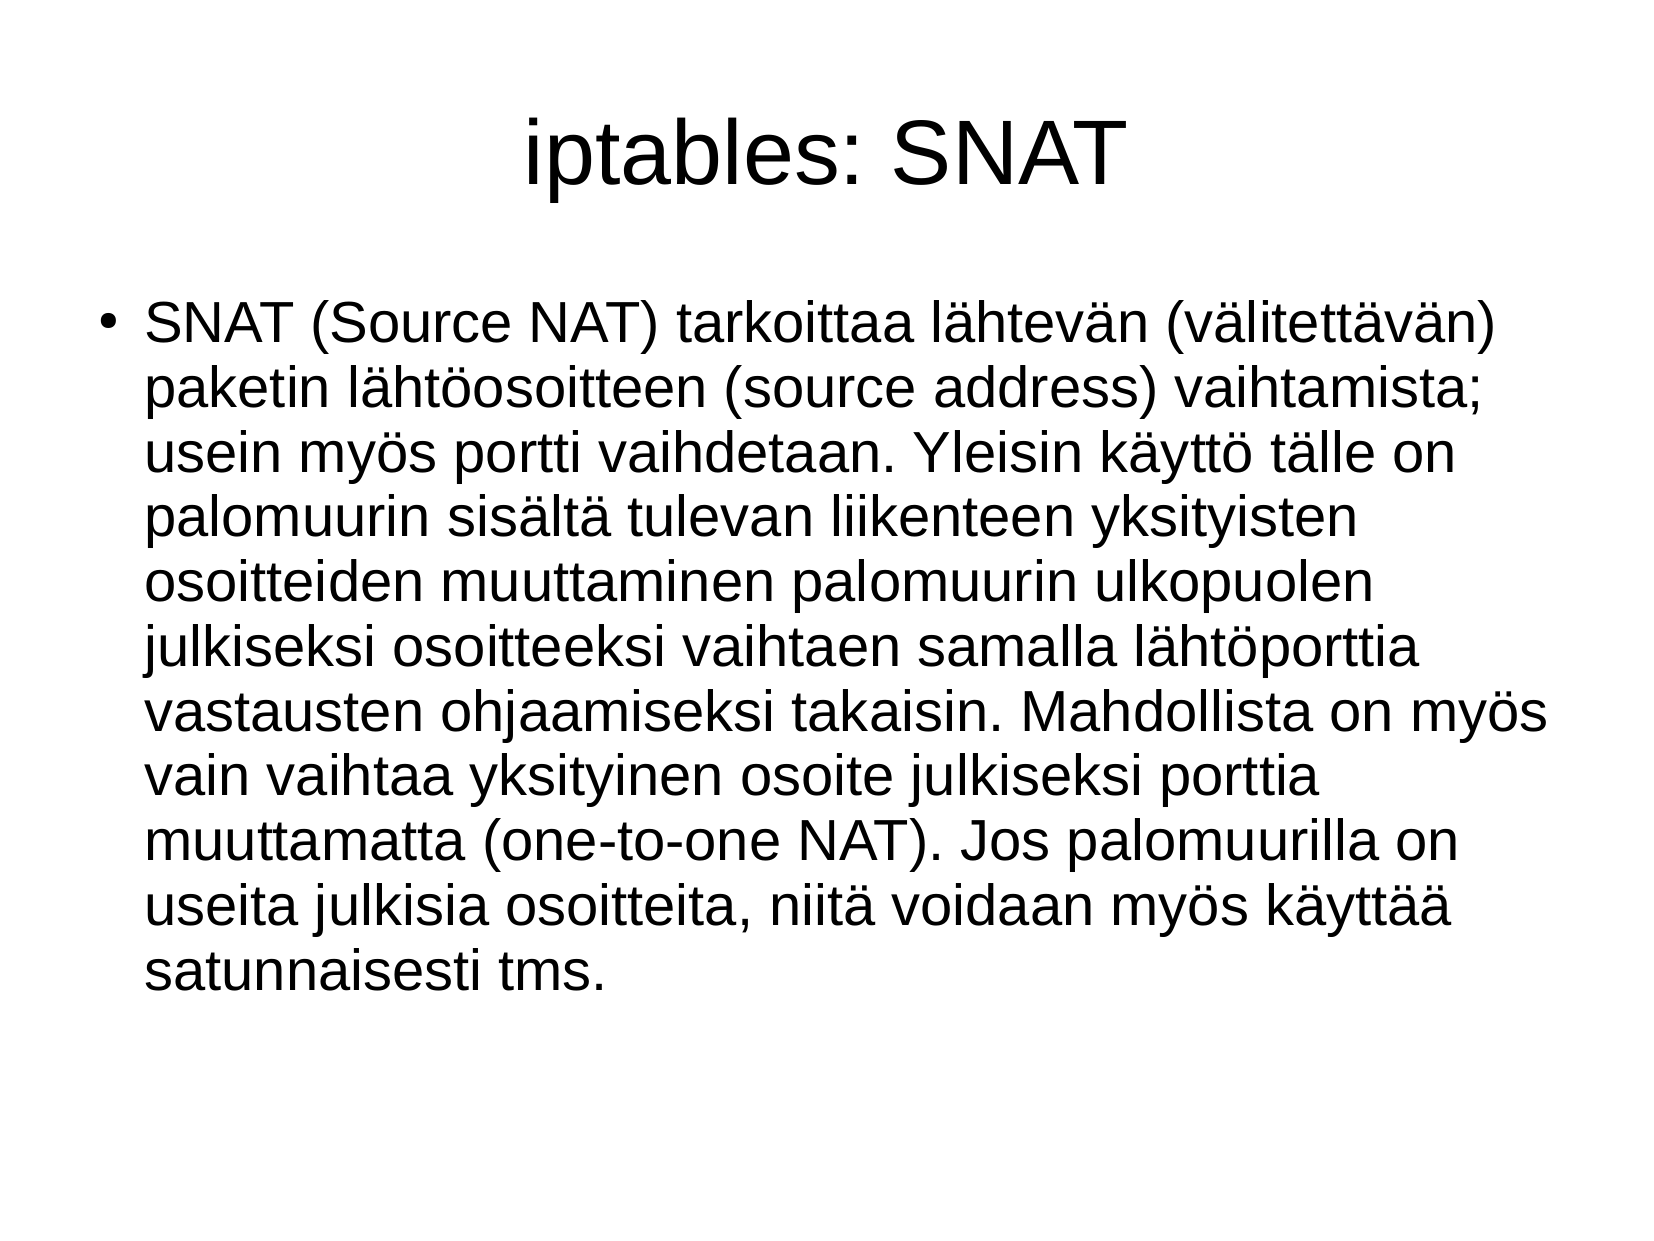

# iptables: SNAT
SNAT (Source NAT) tarkoittaa lähtevän (välitettävän) paketin lähtöosoitteen (source address) vaihtamista; usein myös portti vaihdetaan. Yleisin käyttö tälle on palomuurin sisältä tulevan liikenteen yksityisten osoitteiden muuttaminen palomuurin ulkopuolen julkiseksi osoitteeksi vaihtaen samalla lähtöporttia vastausten ohjaamiseksi takaisin. Mahdollista on myös vain vaihtaa yksityinen osoite julkiseksi porttia muuttamatta (one-to-one NAT). Jos palomuurilla on useita julkisia osoitteita, niitä voidaan myös käyttää satunnaisesti tms.